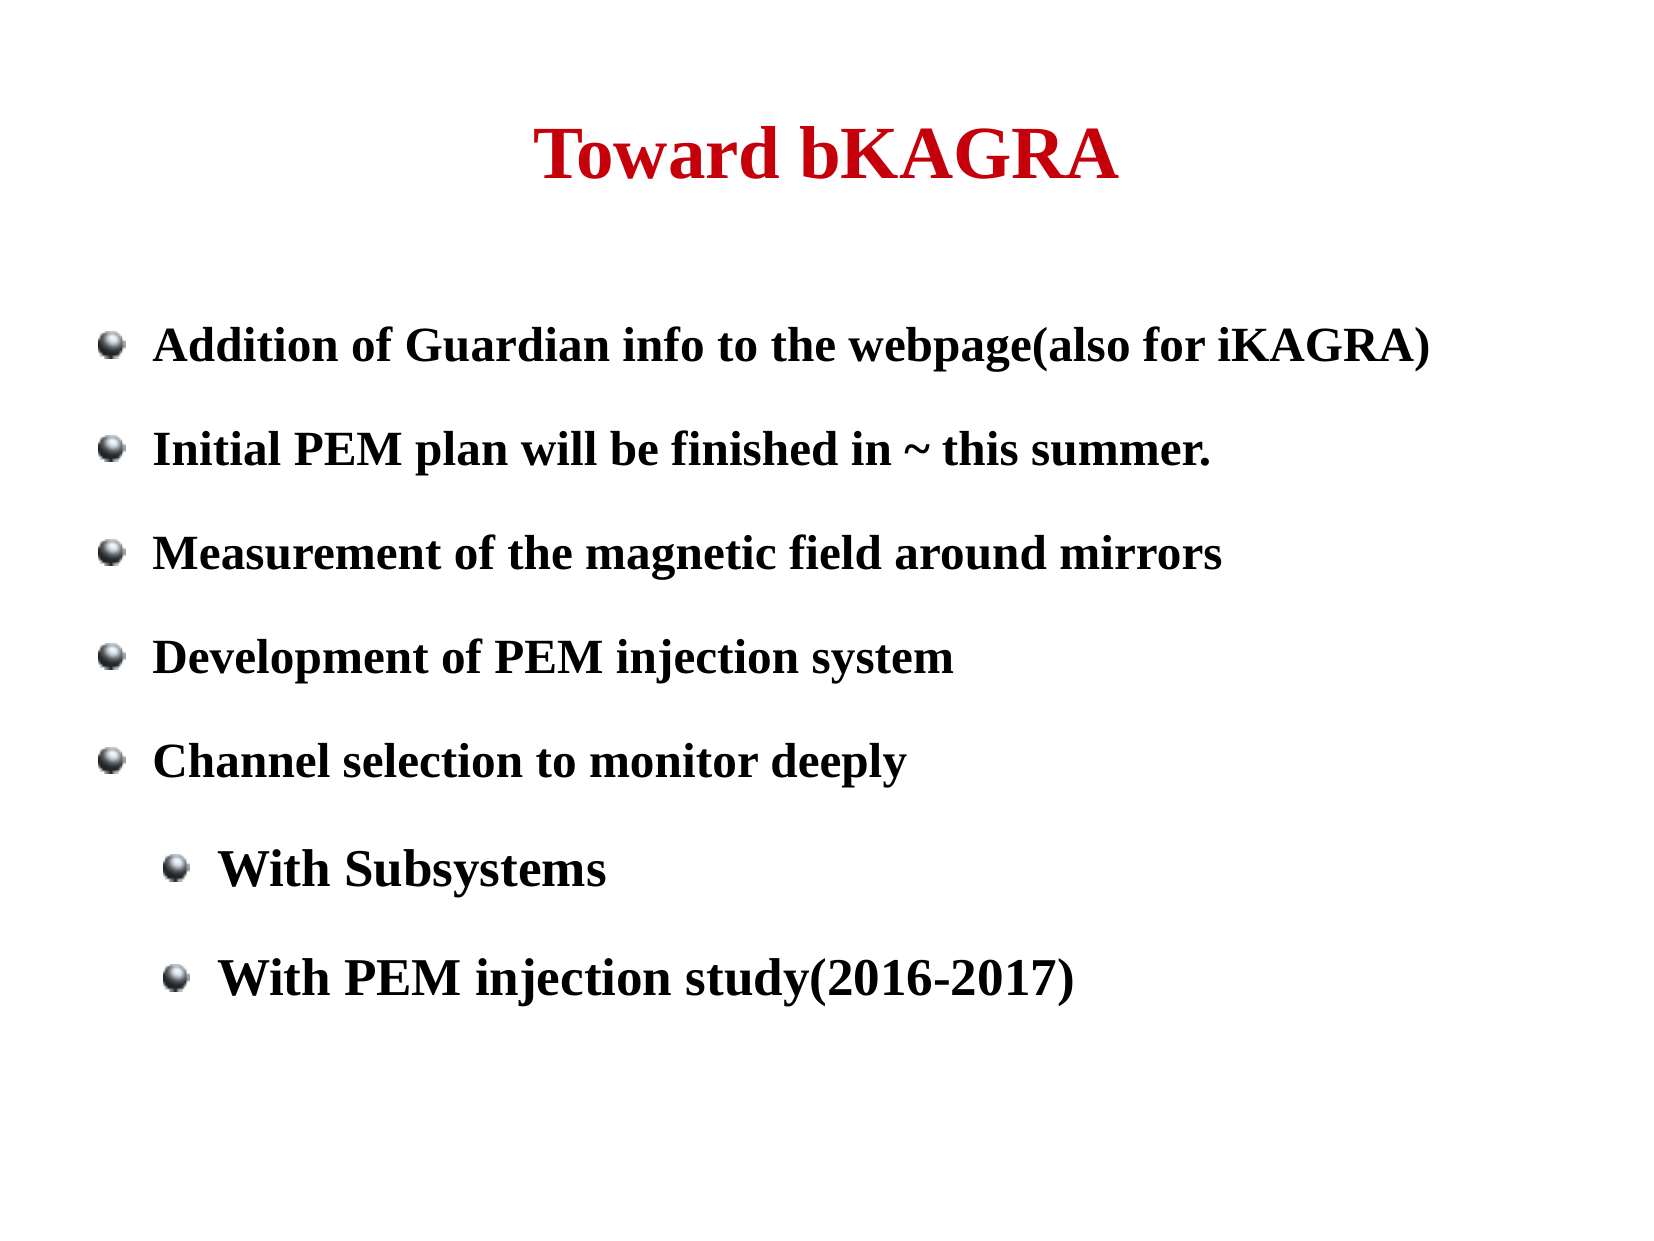

# Toward bKAGRA
Addition of Guardian info to the webpage(also for iKAGRA)
Initial PEM plan will be finished in ~ this summer.
Measurement of the magnetic field around mirrors
Development of PEM injection system
Channel selection to monitor deeply
With Subsystems
With PEM injection study(2016-2017)